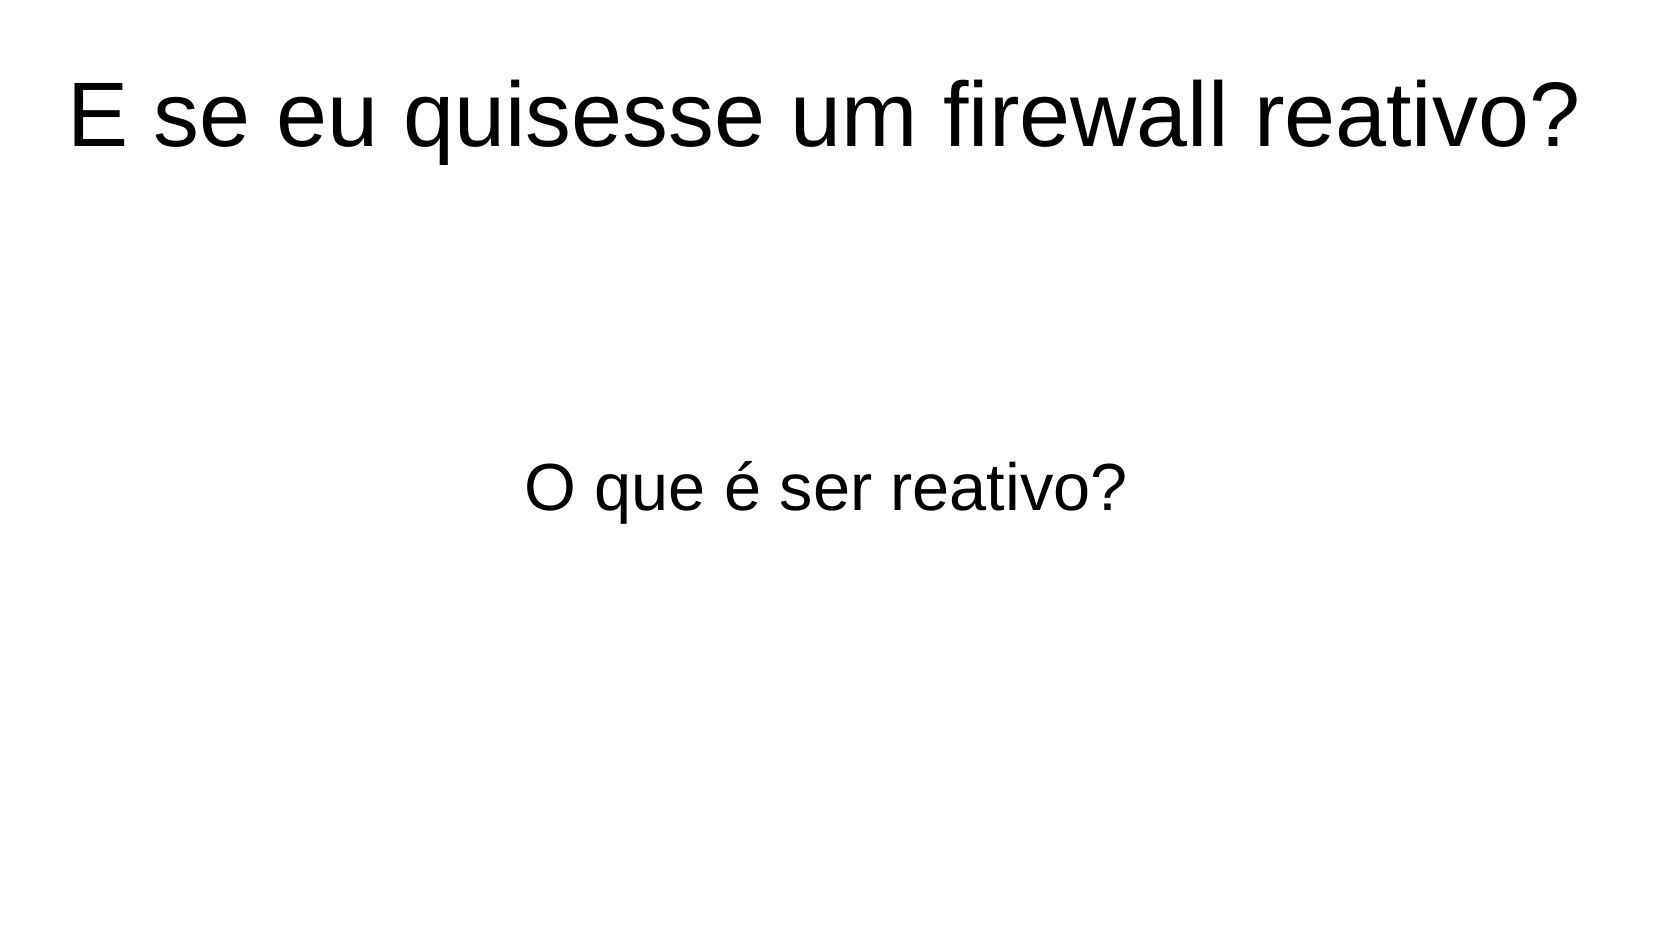

# E se eu quisesse um firewall reativo?
O que é ser reativo?